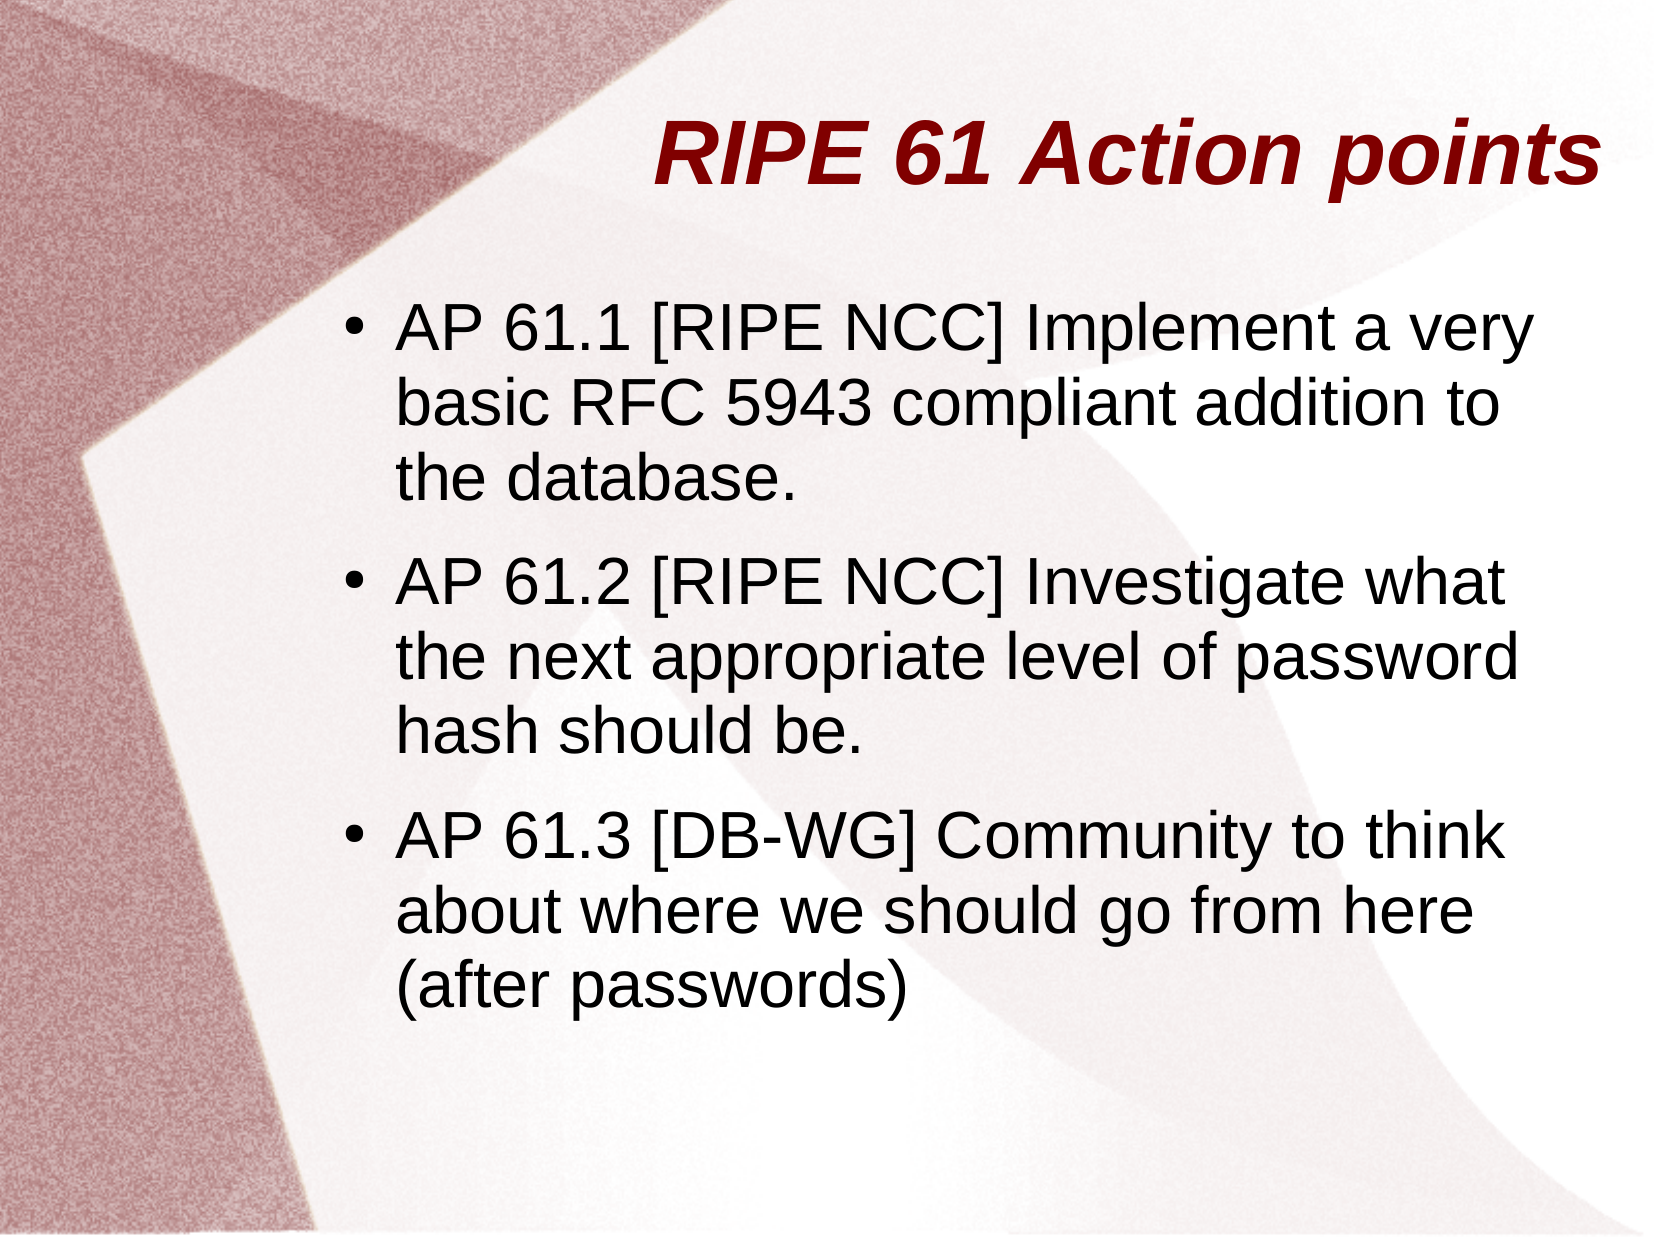

# RIPE 61 Action points
AP 61.1 [RIPE NCC] Implement a very basic RFC 5943 compliant addition to the database.
AP 61.2 [RIPE NCC] Investigate what the next appropriate level of password hash should be.
AP 61.3 [DB-WG] Community to think about where we should go from here (after passwords)